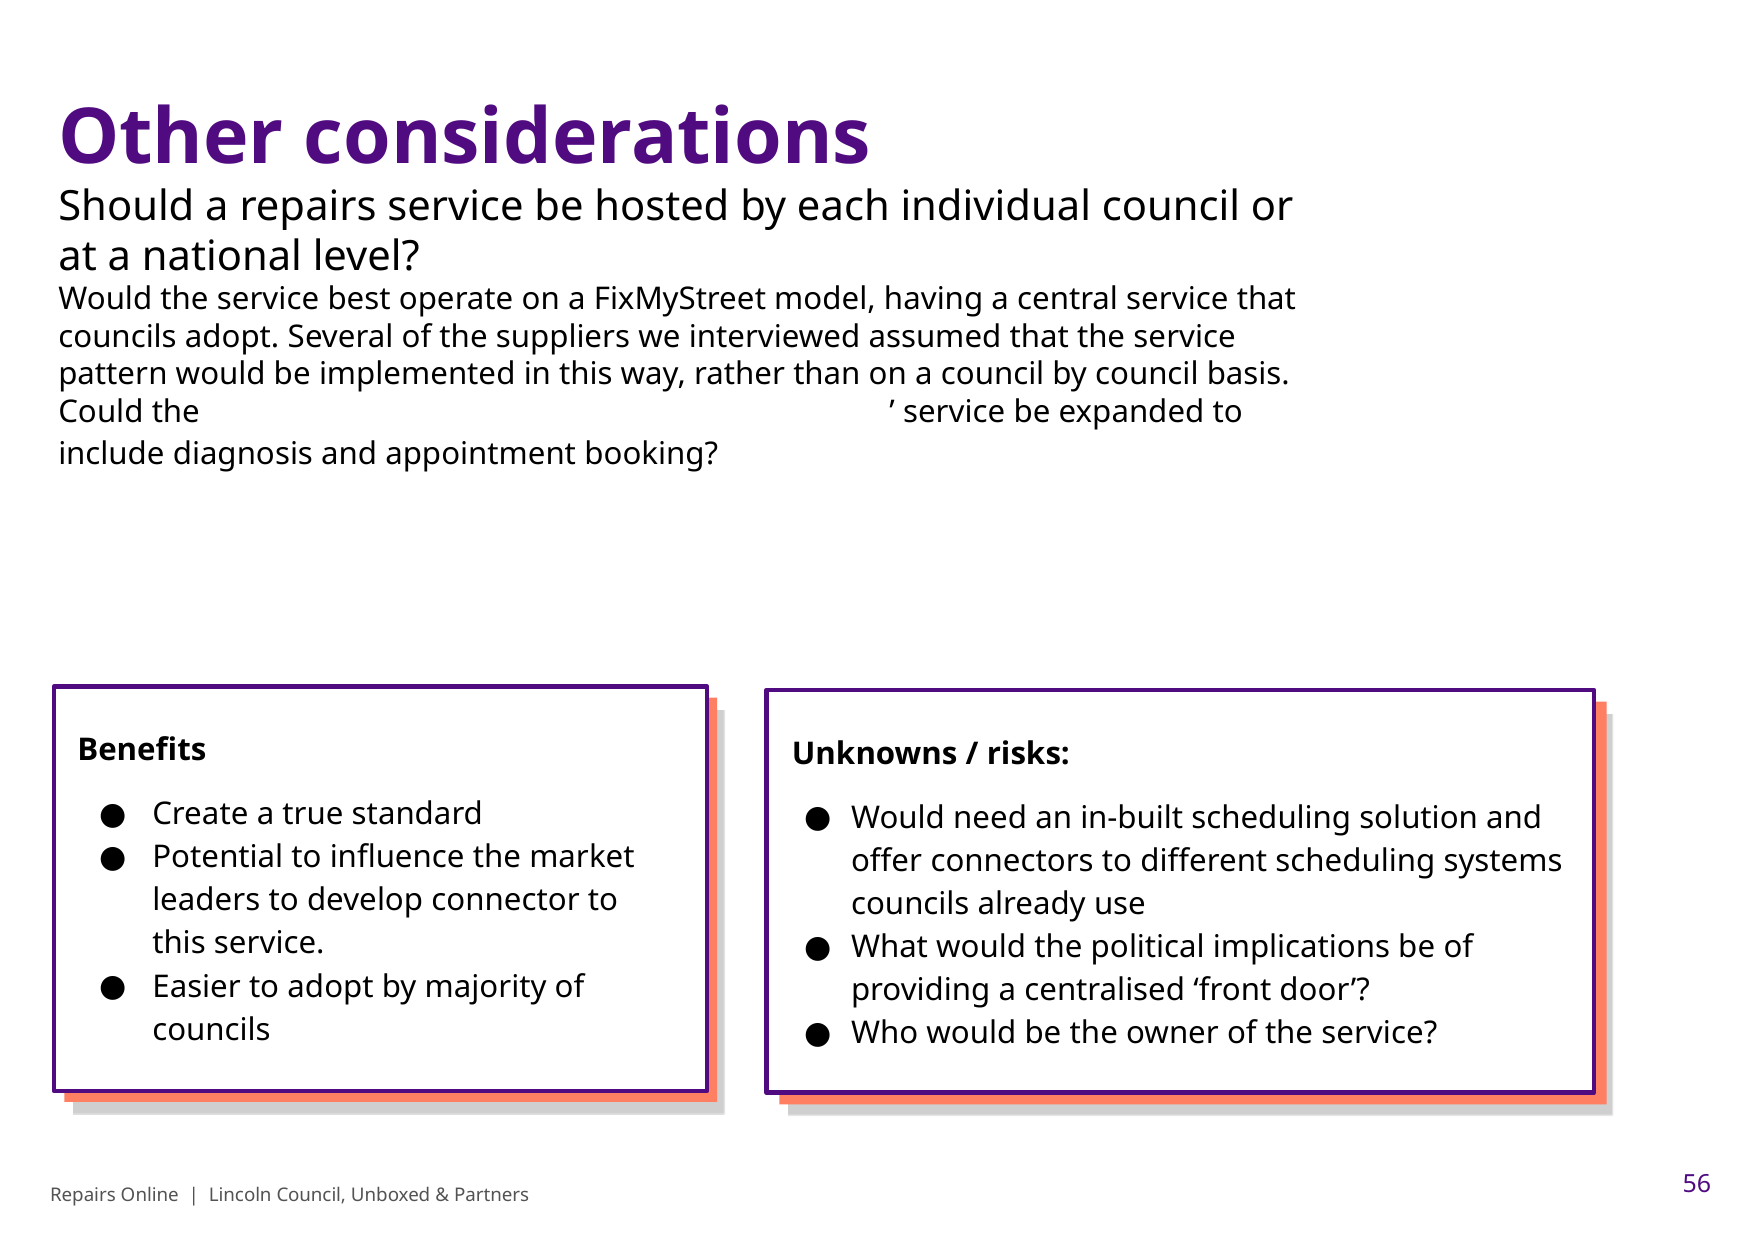

# Other considerations Should a repairs service be hosted by each individual council or at a national level? Would the service best operate on a FixMyStreet model, having a central service that councils adopt. Several of the suppliers we interviewed assumed that the service pattern would be implemented in this way, rather than on a council by council basis. Could the GOV.UK ‘Request a repair to a council property’ service be expanded to include diagnosis and appointment booking?
Benefits
Create a true standard
Potential to influence the market leaders to develop connector to this service.
Easier to adopt by majority of councils
Unknowns / risks:
Would need an in-built scheduling solution and offer connectors to different scheduling systems councils already use
What would the political implications be of providing a centralised ‘front door’?
Who would be the owner of the service?